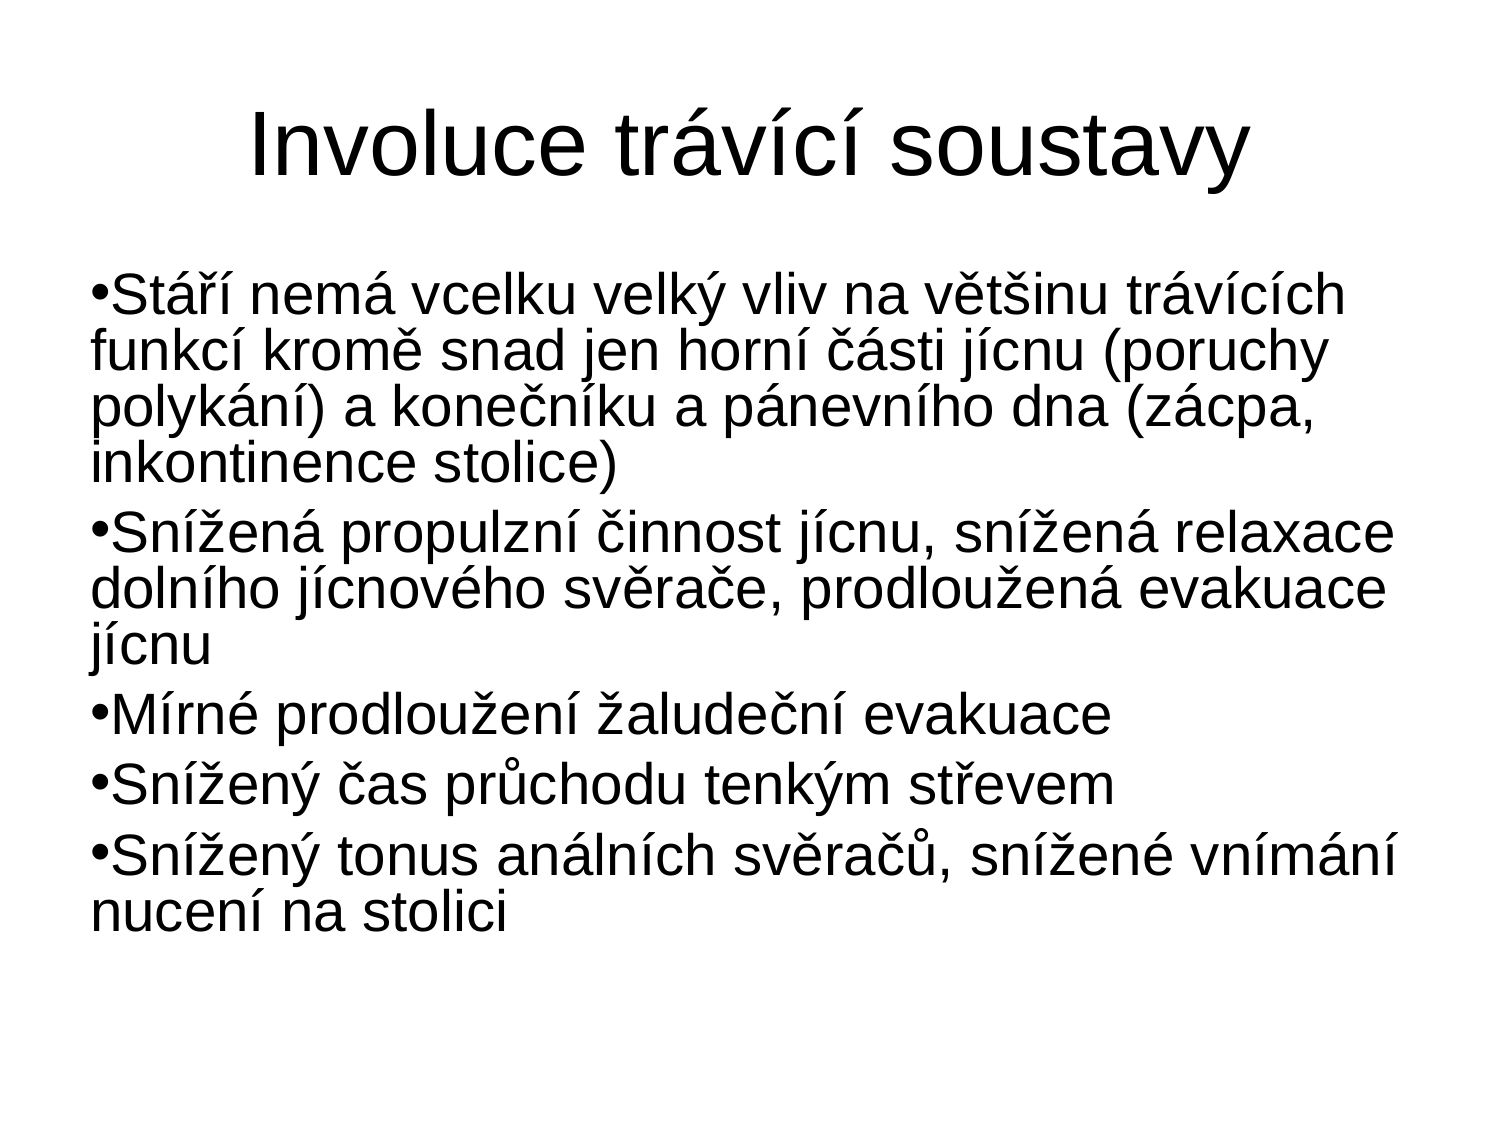

# Involuce trávící soustavy
Stáří nemá vcelku velký vliv na většinu trávících funkcí kromě snad jen horní části jícnu (poruchy polykání) a konečníku a pánevního dna (zácpa, inkontinence stolice)
Snížená propulzní činnost jícnu, snížená relaxace dolního jícnového svěrače, prodloužená evakuace jícnu
Mírné prodloužení žaludeční evakuace
Snížený čas průchodu tenkým střevem
Snížený tonus análních svěračů, snížené vnímání nucení na stolici